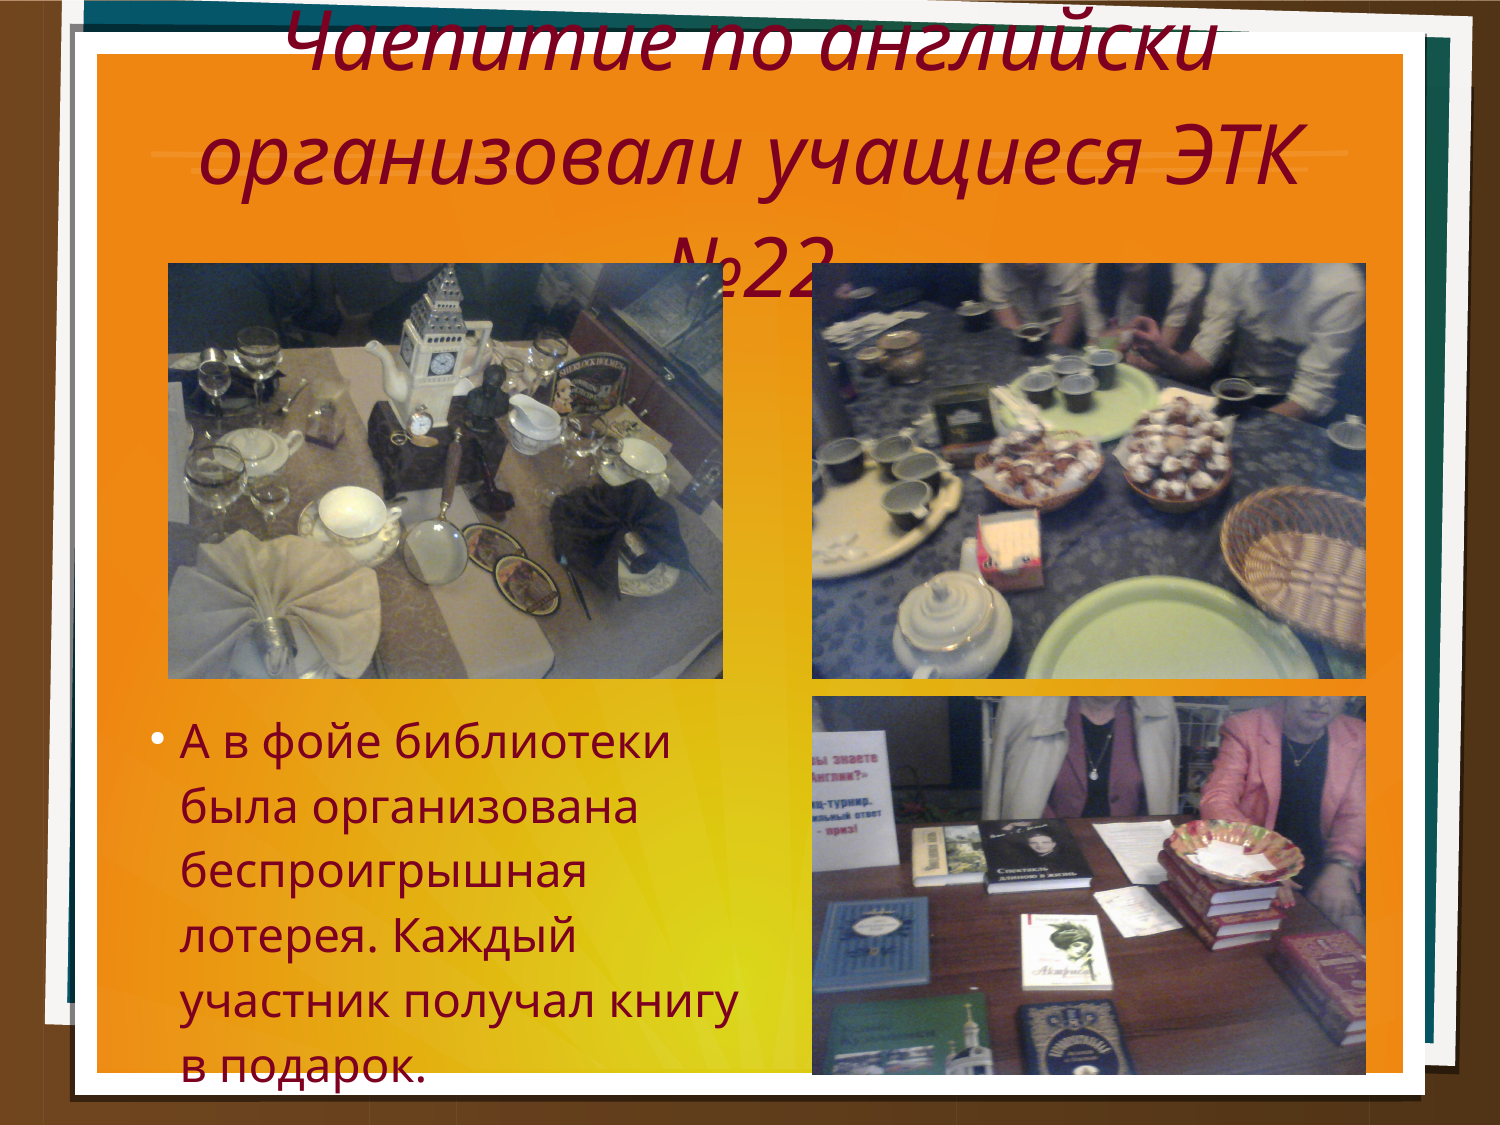

# Чаепитие по английски организовали учащиеся ЭТК №22
А в фойе библиотеки была организована беспроигрышная лотерея. Каждый участник получал книгу в подарок.